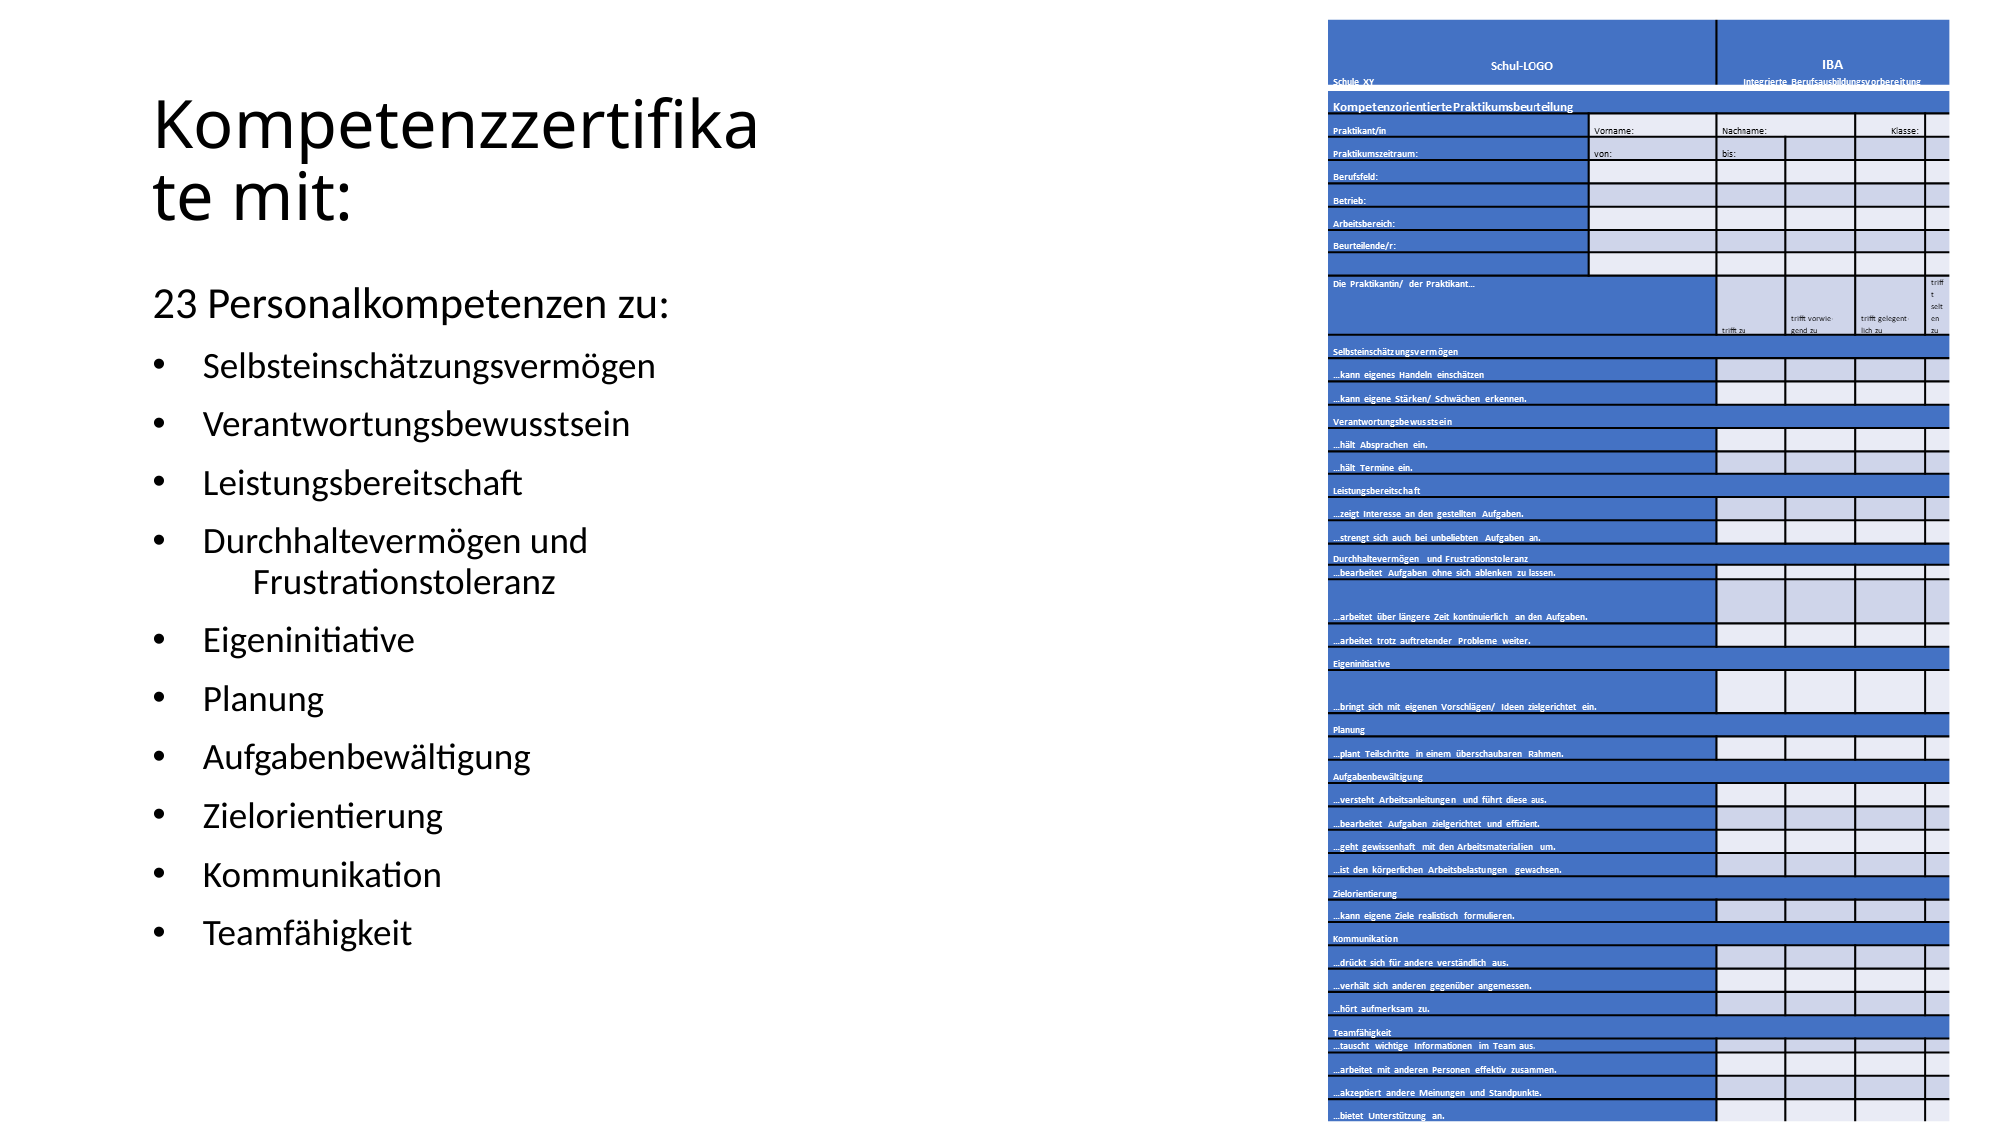

# Kompetenzzertifikate mit:
23 Personalkompetenzen zu:
Selbsteinschätzungsvermögen
Verantwortungsbewusstsein
Leistungsbereitschaft
Durchhaltevermögen und Frustrationstoleranz
Eigeninitiative
Planung
Aufgabenbewältigung
Zielorientierung
Kommunikation
Teamfähigkeit